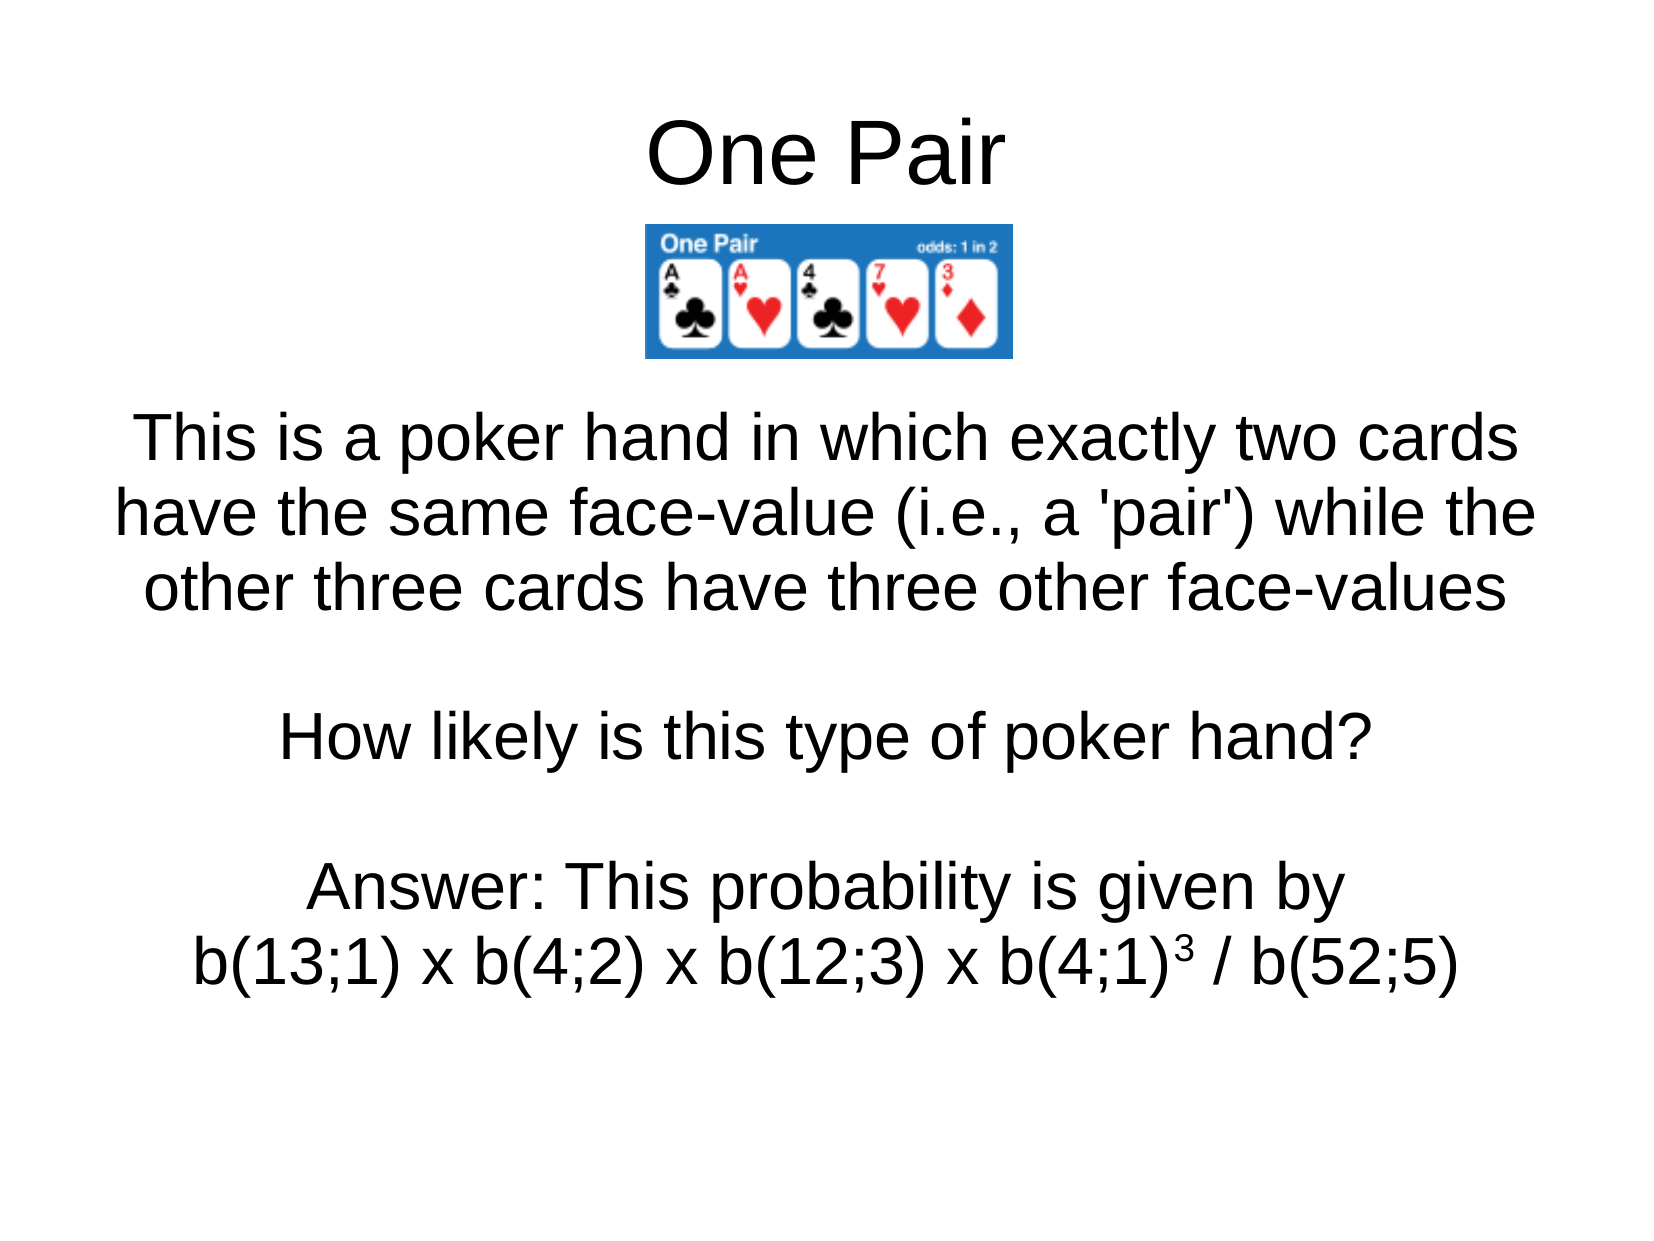

# One Pair
This is a poker hand in which exactly two cards have the same face-value (i.e., a 'pair') while the other three cards have three other face-values
How likely is this type of poker hand?
Answer: This probability is given by
b(13;1) x b(4;2) x b(12;3) x b(4;1)3 / b(52;5)